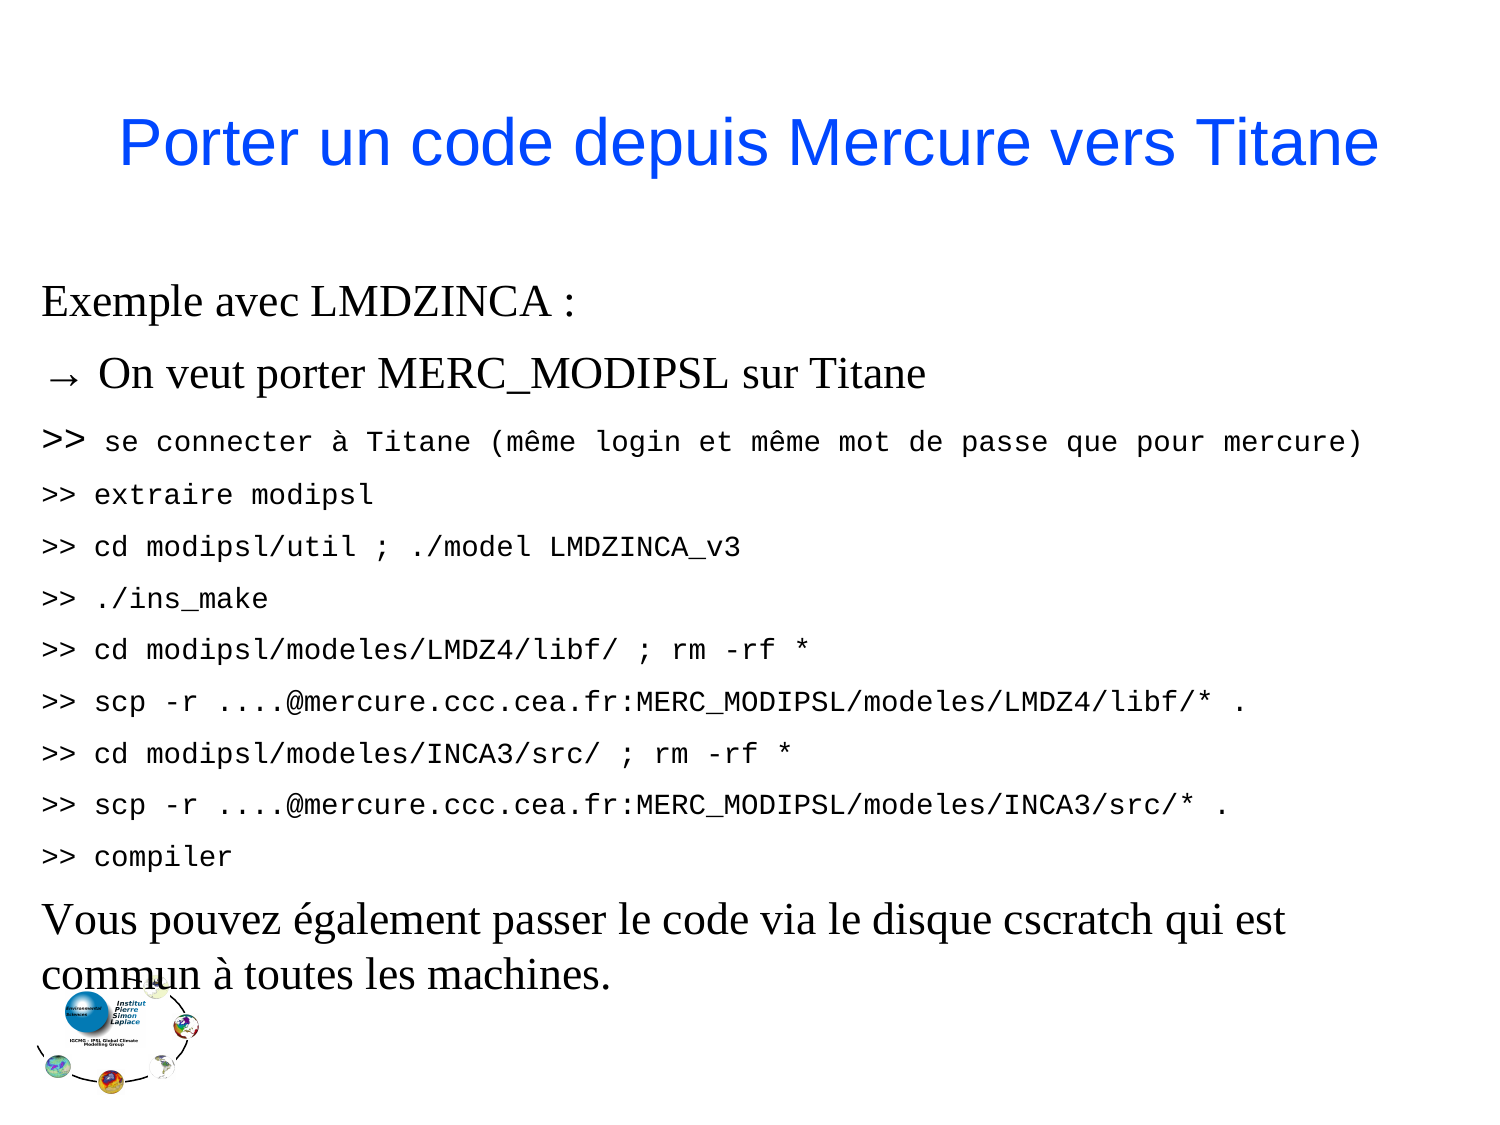

# Porter un code depuis Mercure vers Titane
Exemple avec LMDZINCA :
→ On veut porter MERC_MODIPSL sur Titane
>> se connecter à Titane (même login et même mot de passe que pour mercure)
>> extraire modipsl
>> cd modipsl/util ; ./model LMDZINCA_v3
>> ./ins_make
>> cd modipsl/modeles/LMDZ4/libf/ ; rm -rf *
>> scp -r ....@mercure.ccc.cea.fr:MERC_MODIPSL/modeles/LMDZ4/libf/* .
>> cd modipsl/modeles/INCA3/src/ ; rm -rf *
>> scp -r ....@mercure.ccc.cea.fr:MERC_MODIPSL/modeles/INCA3/src/* .
>> compiler
Vous pouvez également passer le code via le disque cscratch qui est commun à toutes les machines.